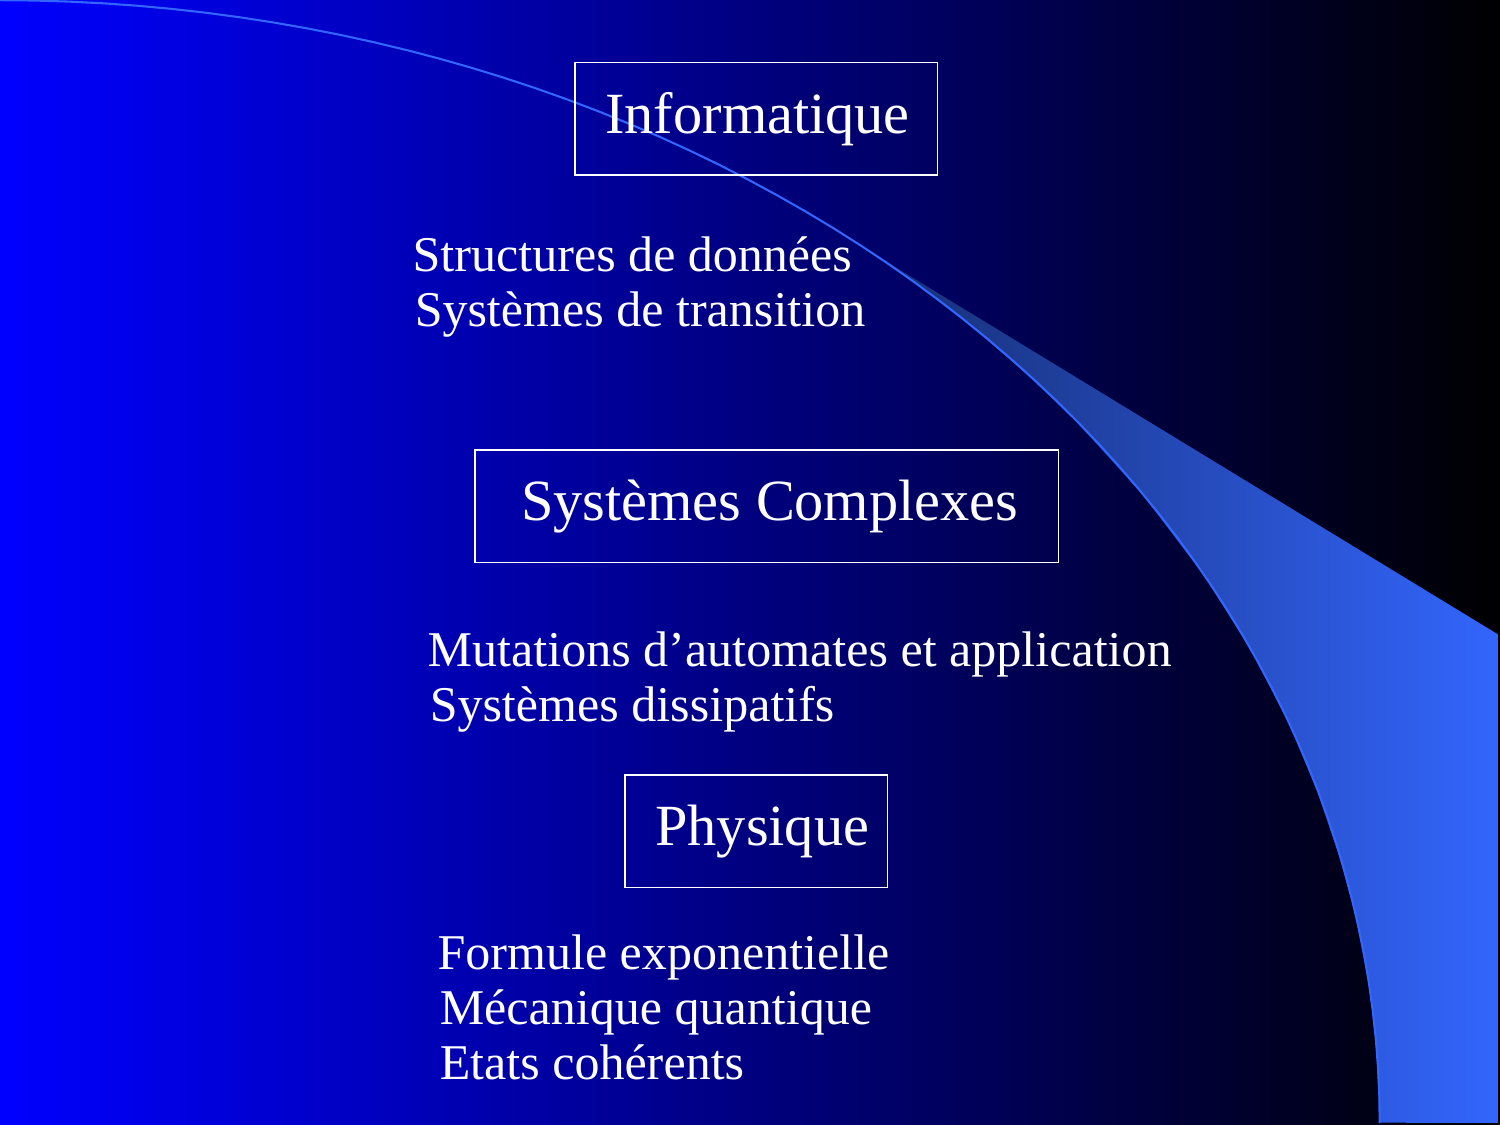

Informatique
 Structures de données
 Systèmes de transition
Systèmes Complexes
 Mutations d’automates et application
 Systèmes dissipatifs
Physique
 Formule exponentielle
 Mécanique quantique
 Etats cohérents